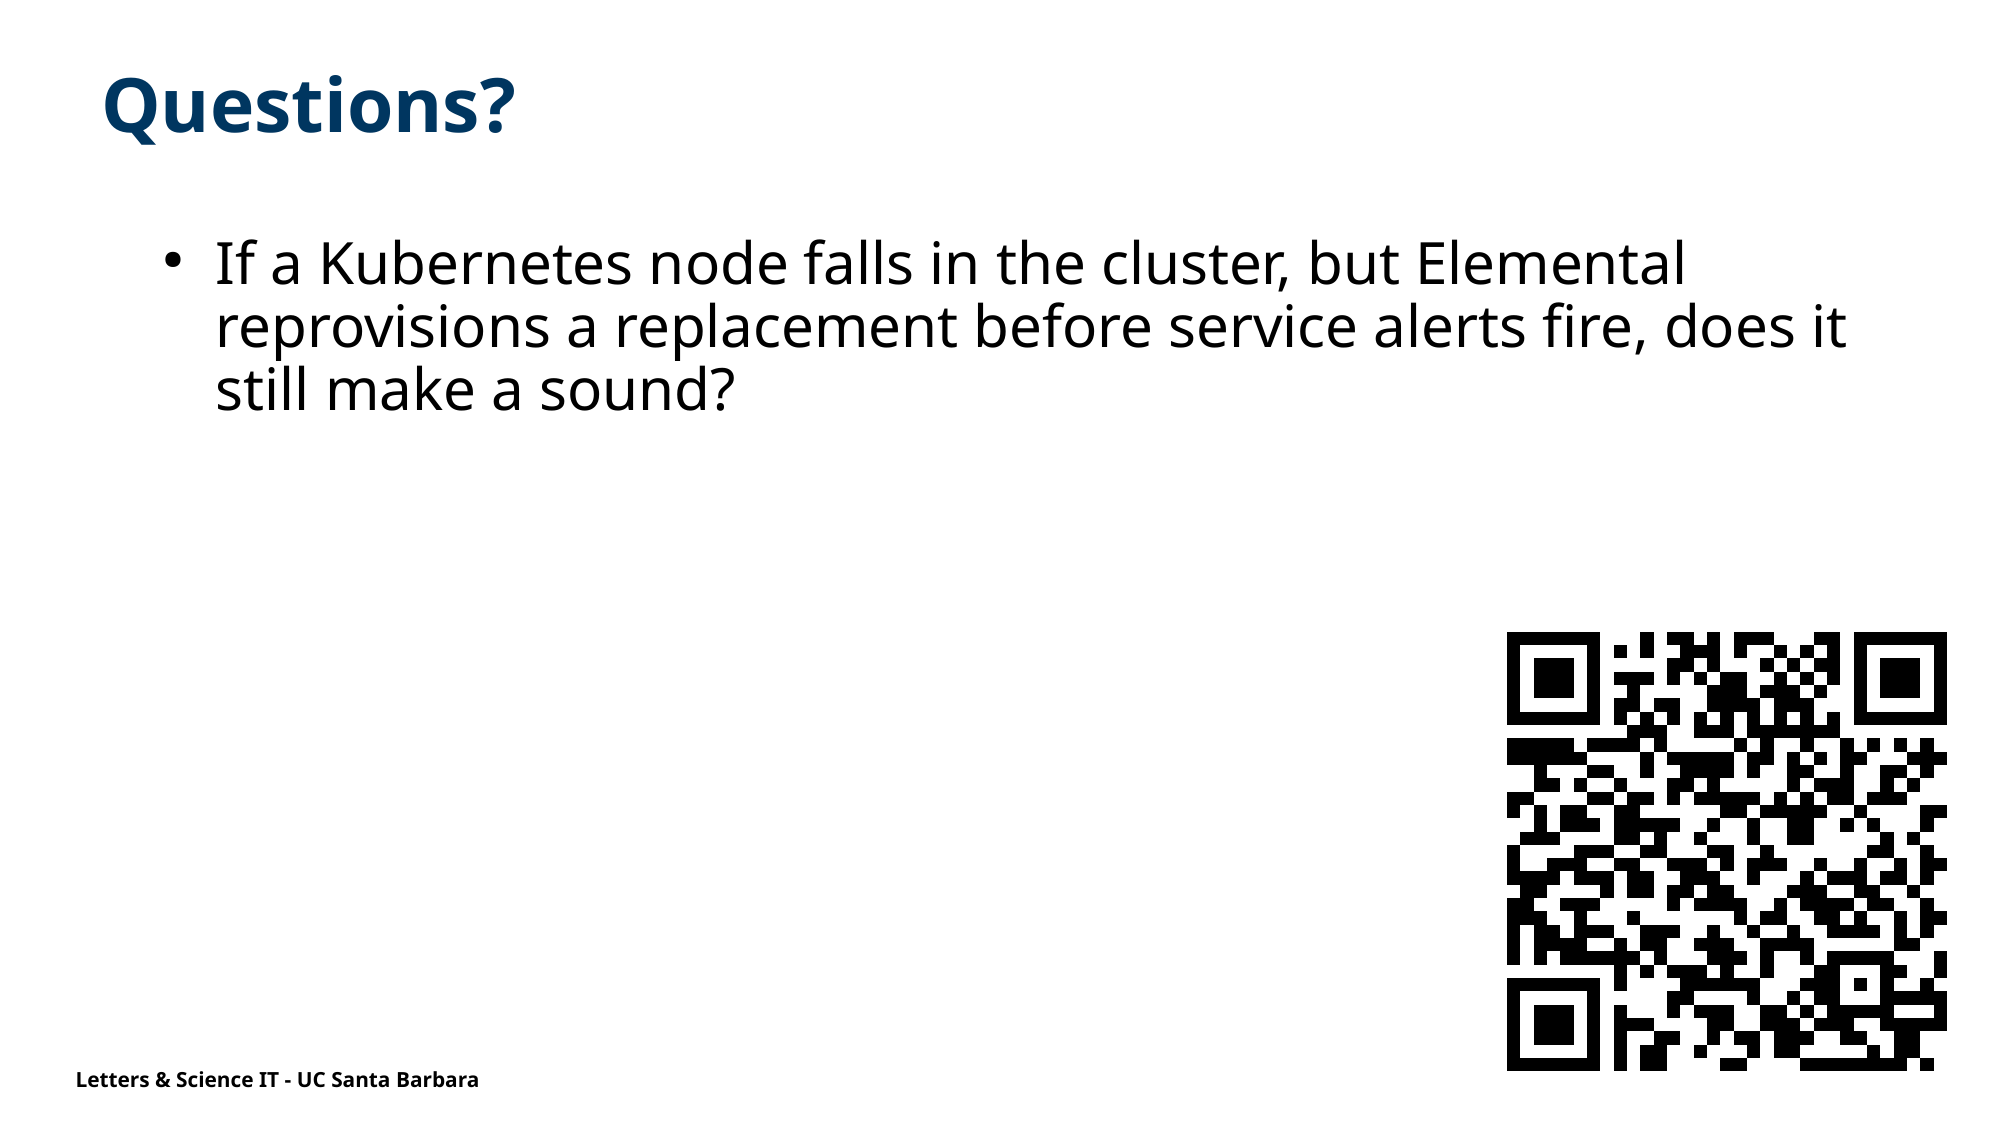

# Questions?
If a Kubernetes node falls in the cluster, but Elemental reprovisions a replacement before service alerts fire, does it still make a sound?